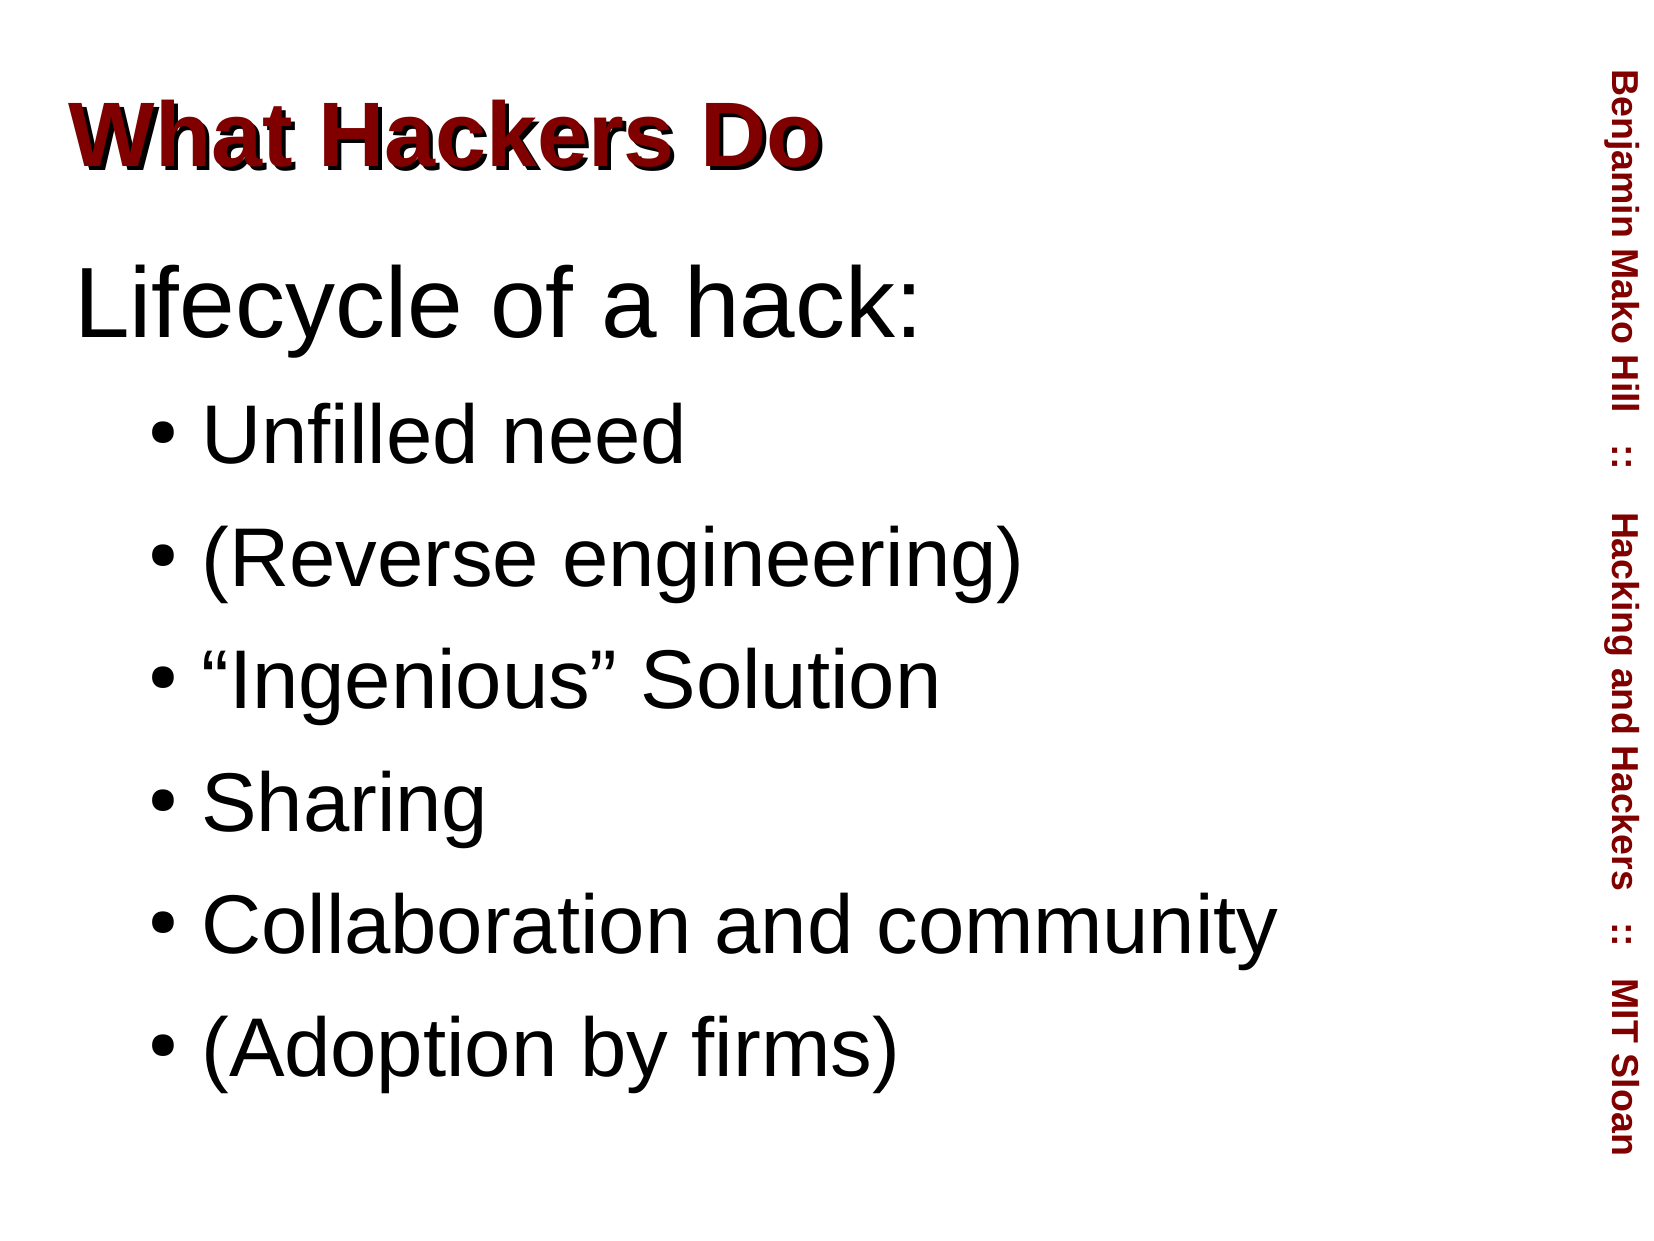

# What Hackers Do
Lifecycle of a hack:
Unfilled need
(Reverse engineering)
“Ingenious” Solution
Sharing
Collaboration and community
(Adoption by firms)